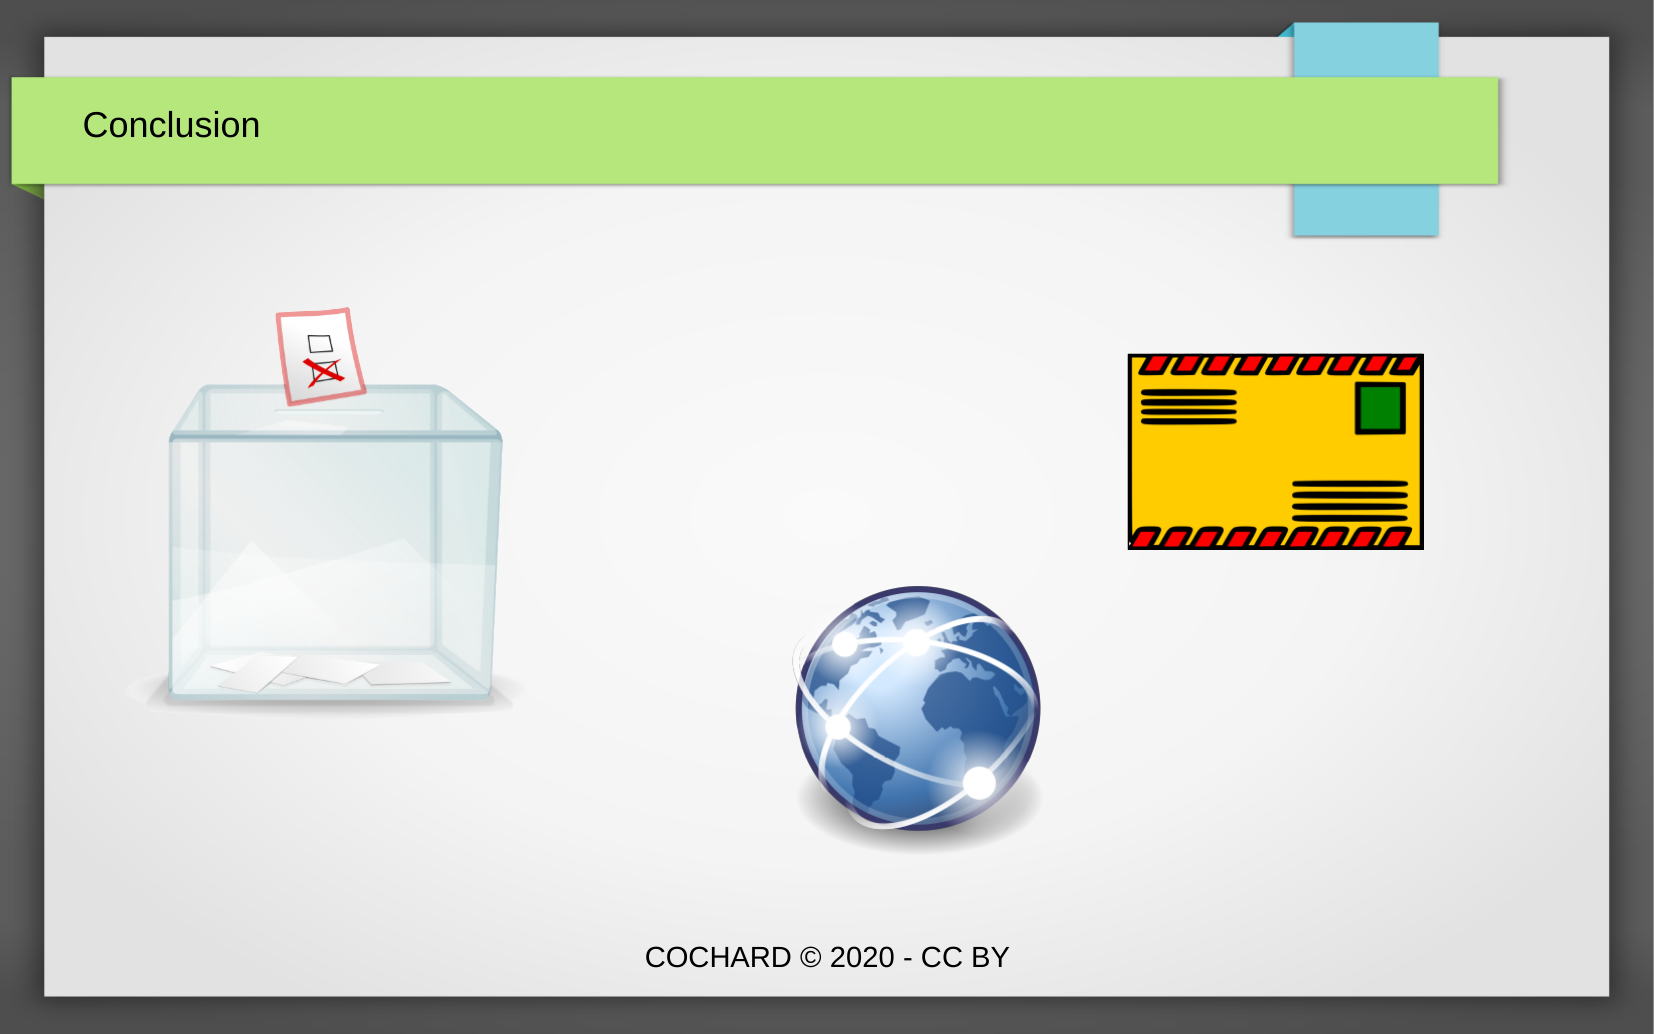

# Conclusion
COCHARD © 2020 - CC BY